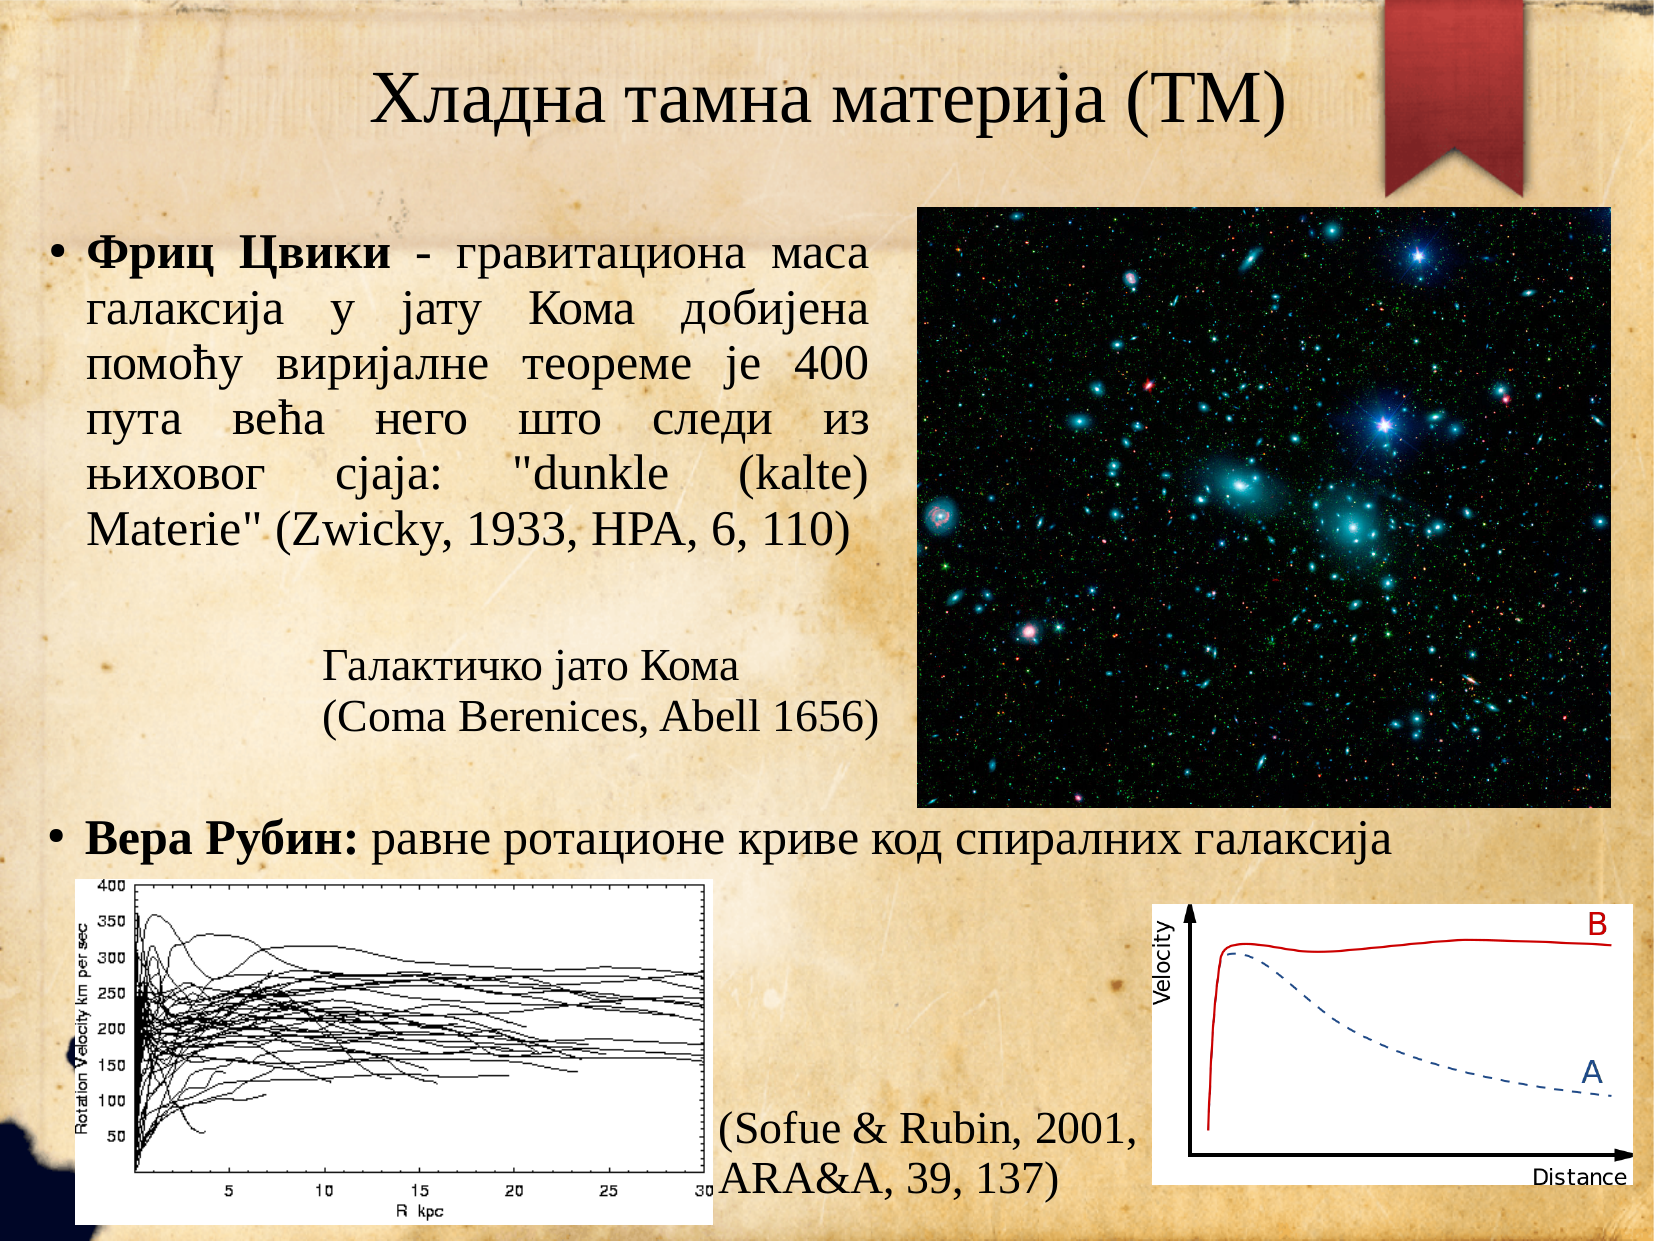

# Хладна тамна материја (ТМ)
Фриц Цвики - гравитациона маса галаксија у јату Кома добијена помоћу виријалне теореме је 400 пута већа него што следи из њиховог сјаја: "dunkle (kalte) Materie" (Zwicky, 1933, HPA, 6, 110)
Галактичко јато Кома (Coma Berenices, Abell 1656)
Вера Рубин: равне ротационе криве код спиралних галаксија
(Sofue & Rubin, 2001, ARA&A, 39, 137)